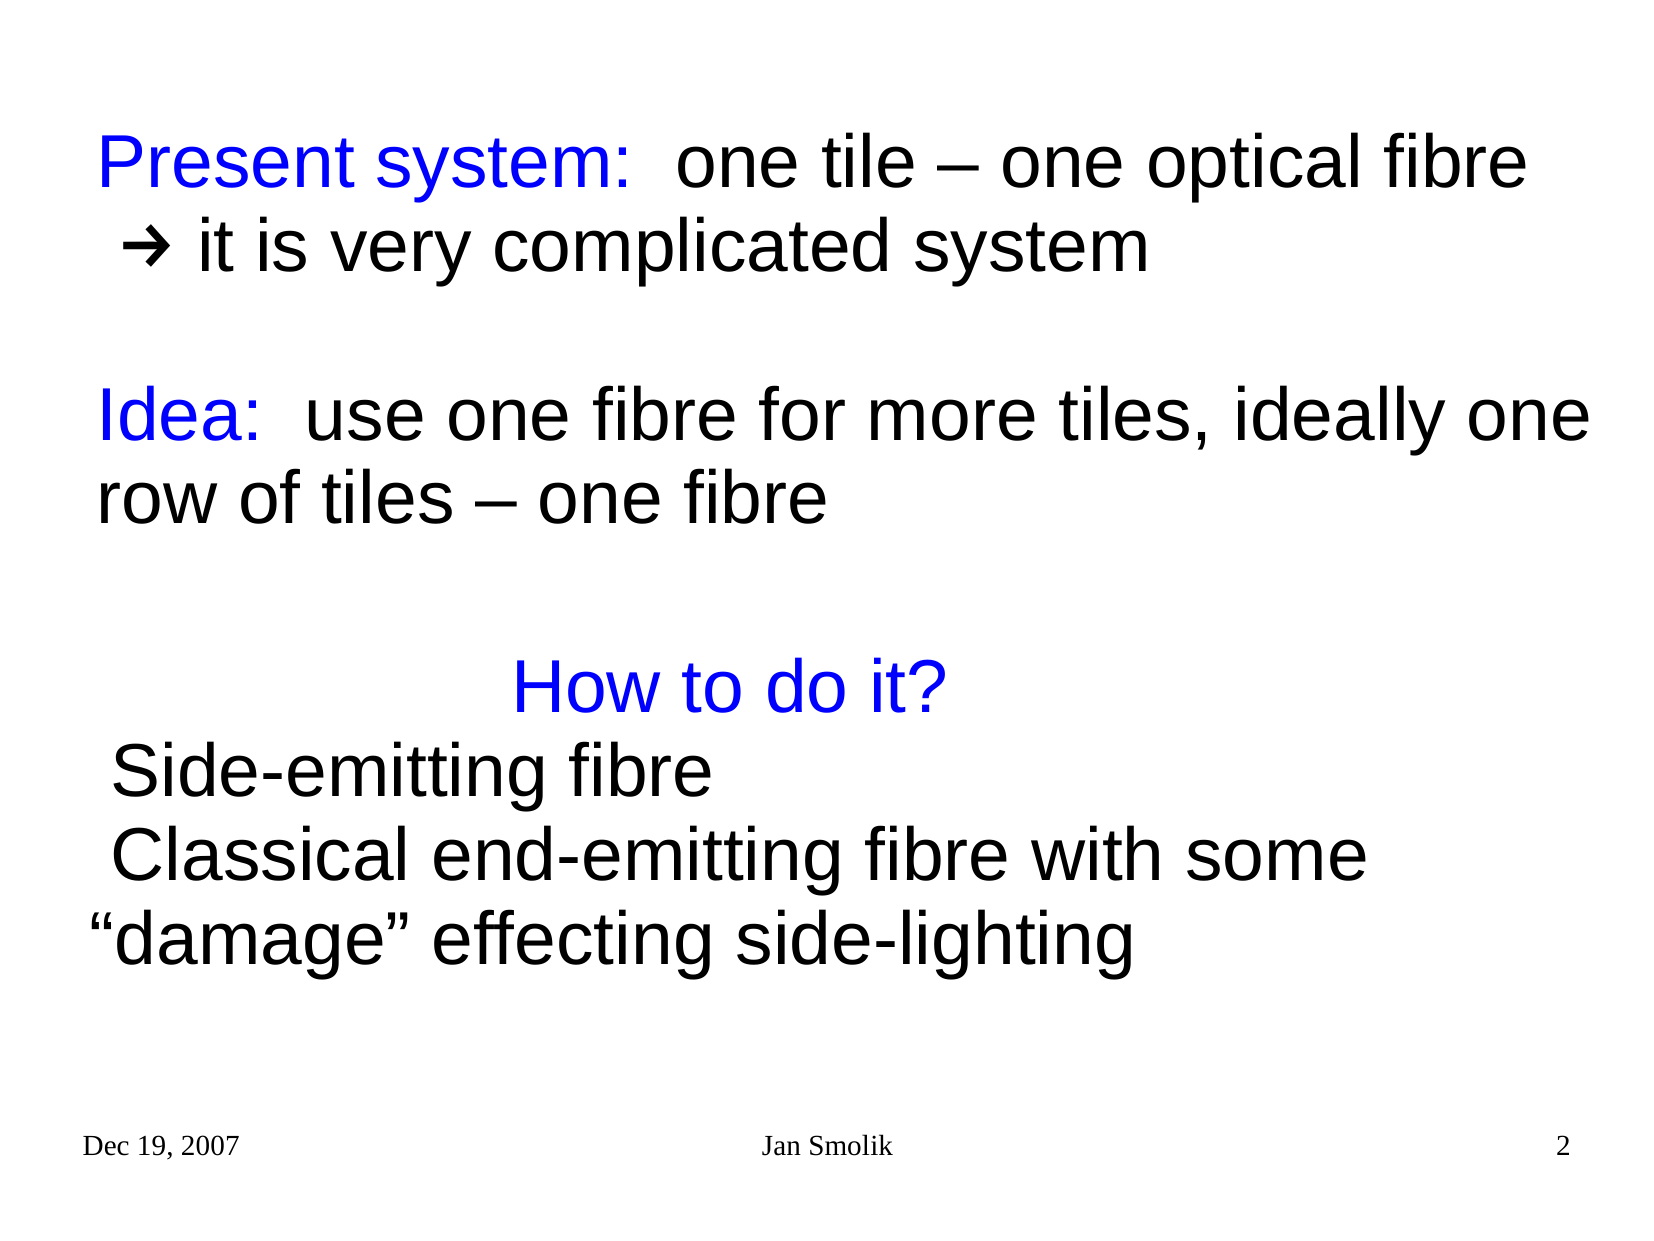

Present system: one tile – one optical fibre
 → it is very complicated system
Idea: use one fibre for more tiles, ideally one row of tiles – one fibre
How to do it?
 Side-emitting fibre
 Classical end-emitting fibre with some “damage” effecting side-lighting
Dec 19, 2007
Jan Smolik
2